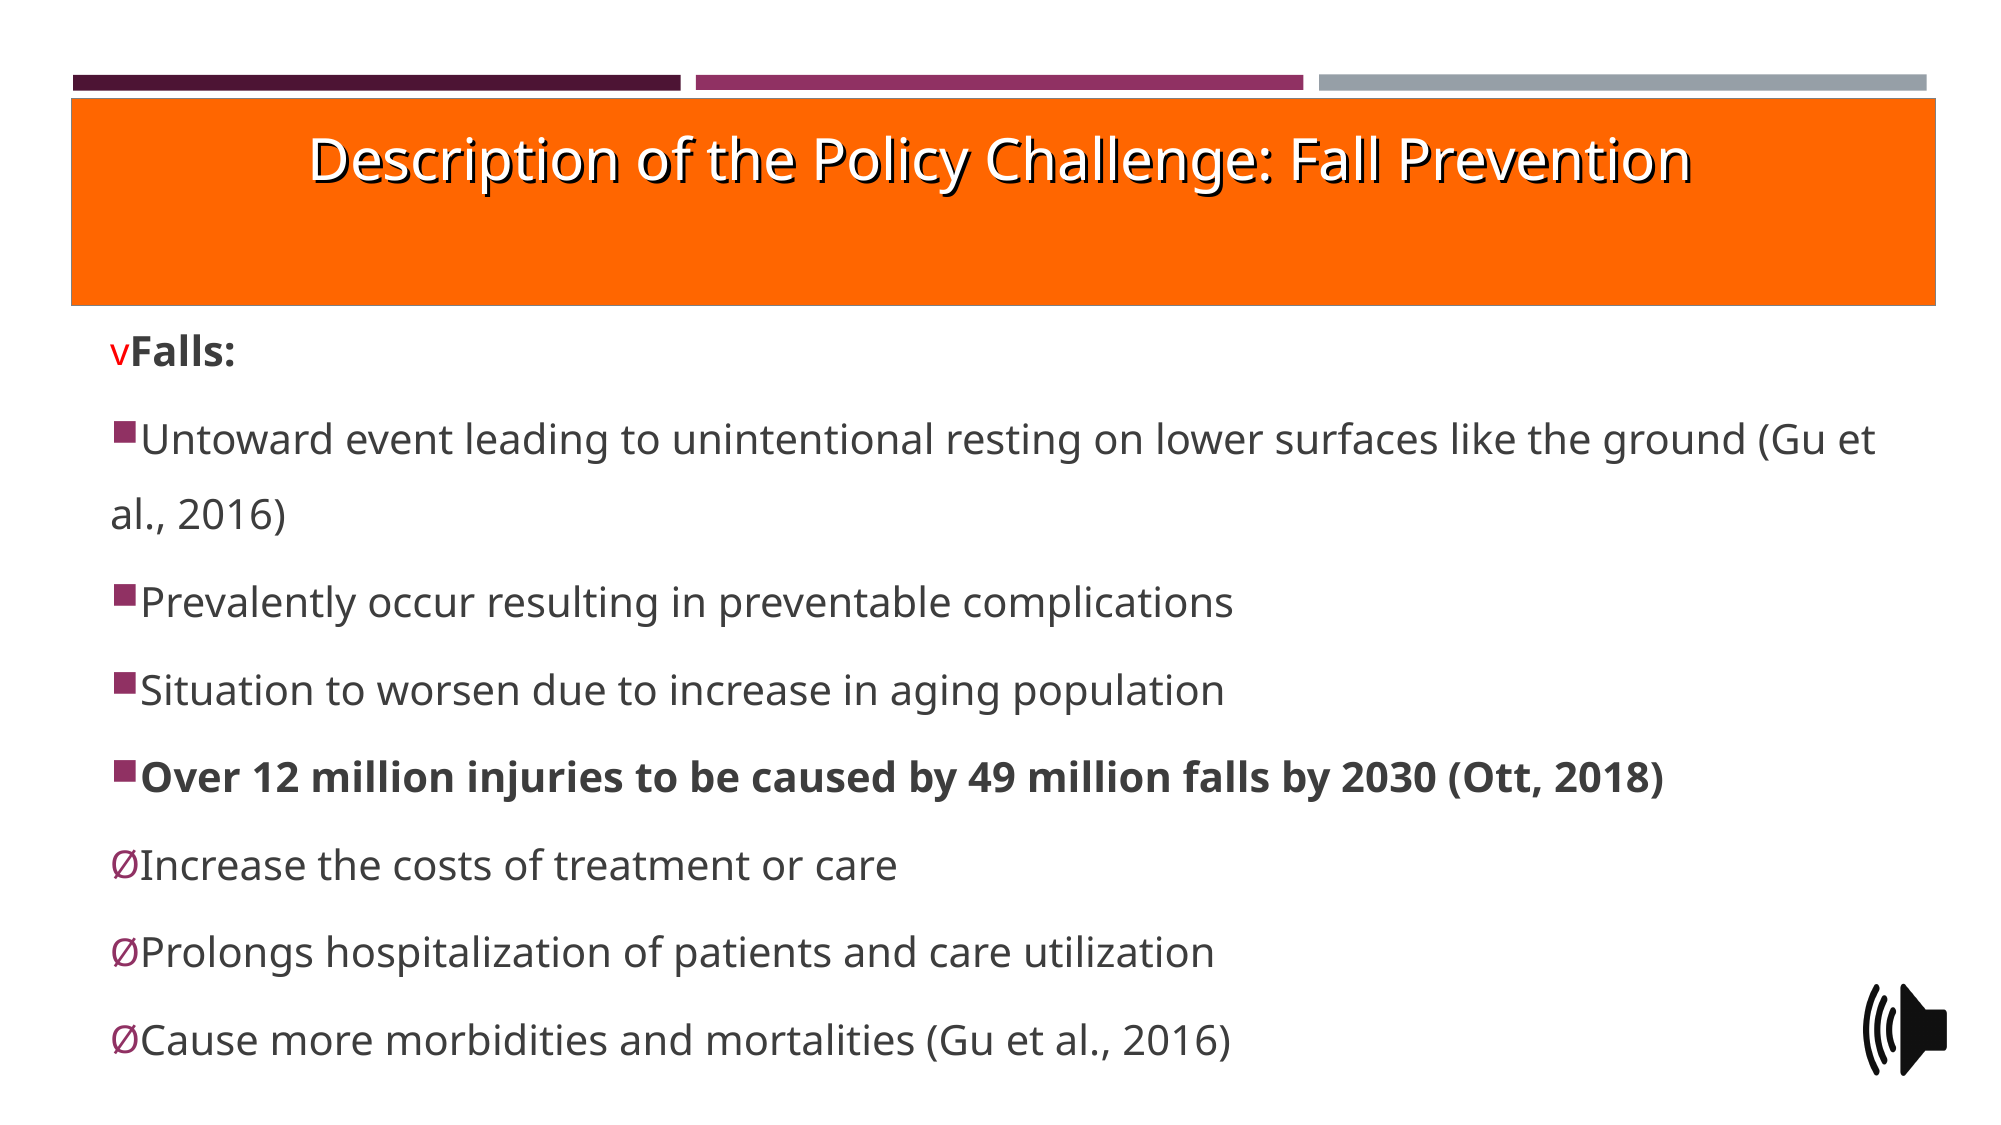

# Description of the Policy Challenge: Fall Prevention
Falls:
Untoward event leading to unintentional resting on lower surfaces like the ground (Gu et al., 2016)
Prevalently occur resulting in preventable complications
Situation to worsen due to increase in aging population
Over 12 million injuries to be caused by 49 million falls by 2030 (Ott, 2018)
Increase the costs of treatment or care
Prolongs hospitalization of patients and care utilization
Cause more morbidities and mortalities (Gu et al., 2016)